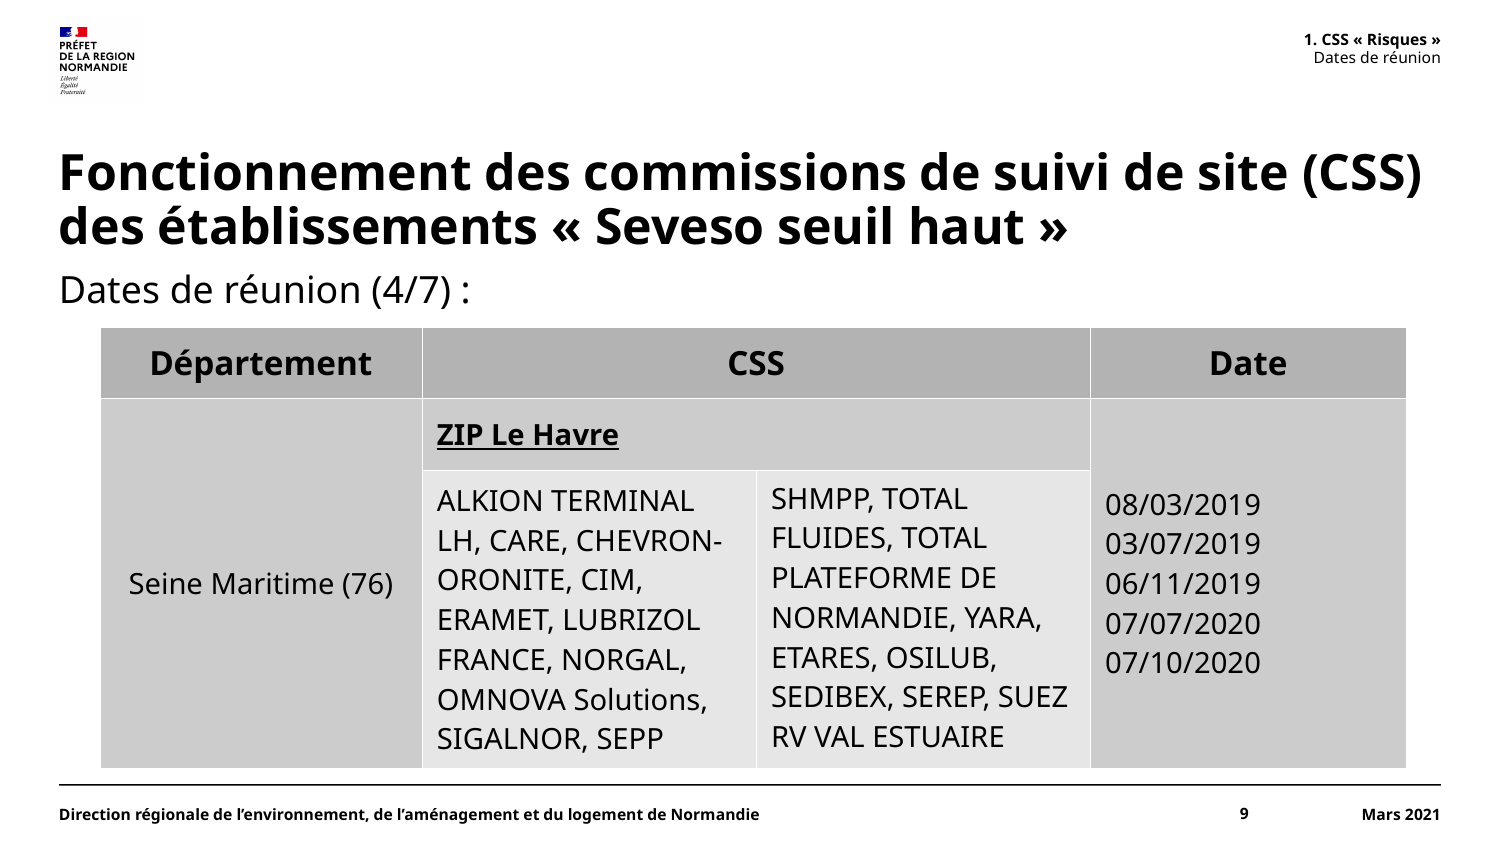

CSS « Risques »
Dates de réunion
# Fonctionnement des commissions de suivi de site (CSS) des établissements « Seveso seuil haut »
Dates de réunion (4/7) :
| Département | CSS | | Date |
| --- | --- | --- | --- |
| Seine Maritime (76) | ZIP Le Havre | | 08/03/2019 03/07/2019 06/11/2019 07/07/2020 07/10/2020 |
| | ALKION TERMINAL LH, CARE, CHEVRON-ORONITE, CIM, ERAMET, LUBRIZOL FRANCE, NORGAL, OMNOVA Solutions, SIGALNOR, SEPP | SHMPP, TOTAL FLUIDES, TOTAL PLATEFORME DE NORMANDIE, YARA, ETARES, OSILUB, SEDIBEX, SEREP, SUEZ RV VAL ESTUAIRE | |
Direction régionale de l’environnement, de l’aménagement et du logement de Normandie
Mars 2021